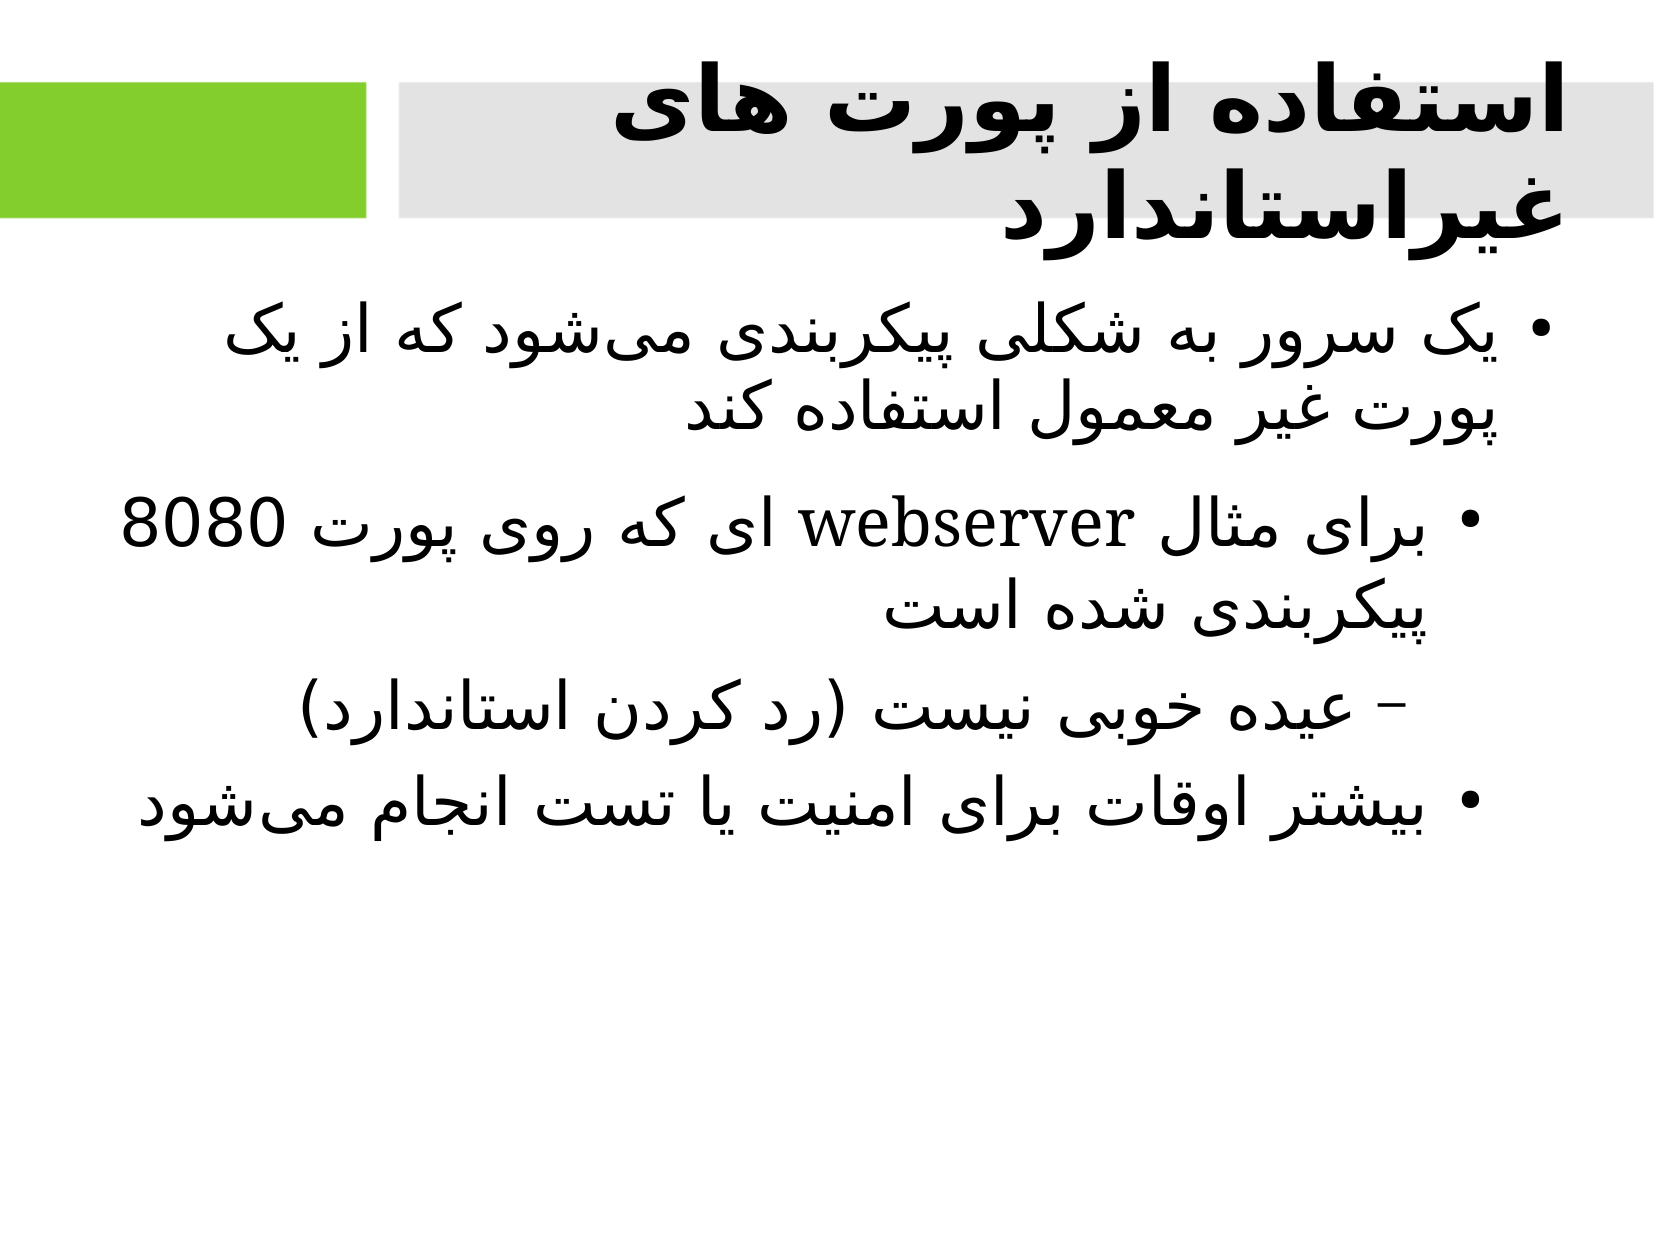

# استفاده از پورت های غیراستاندارد
یک سرور به شکلی پیکربندی می‌شود که از یک پورت غیر معمول استفاده کند
برای مثال webserver ای که روی پورت 8080 پیکربندی شده است
عیده خوبی نیست (رد کردن استاندارد)
بیشتر اوقات برای امنیت یا تست انجام می‌شود